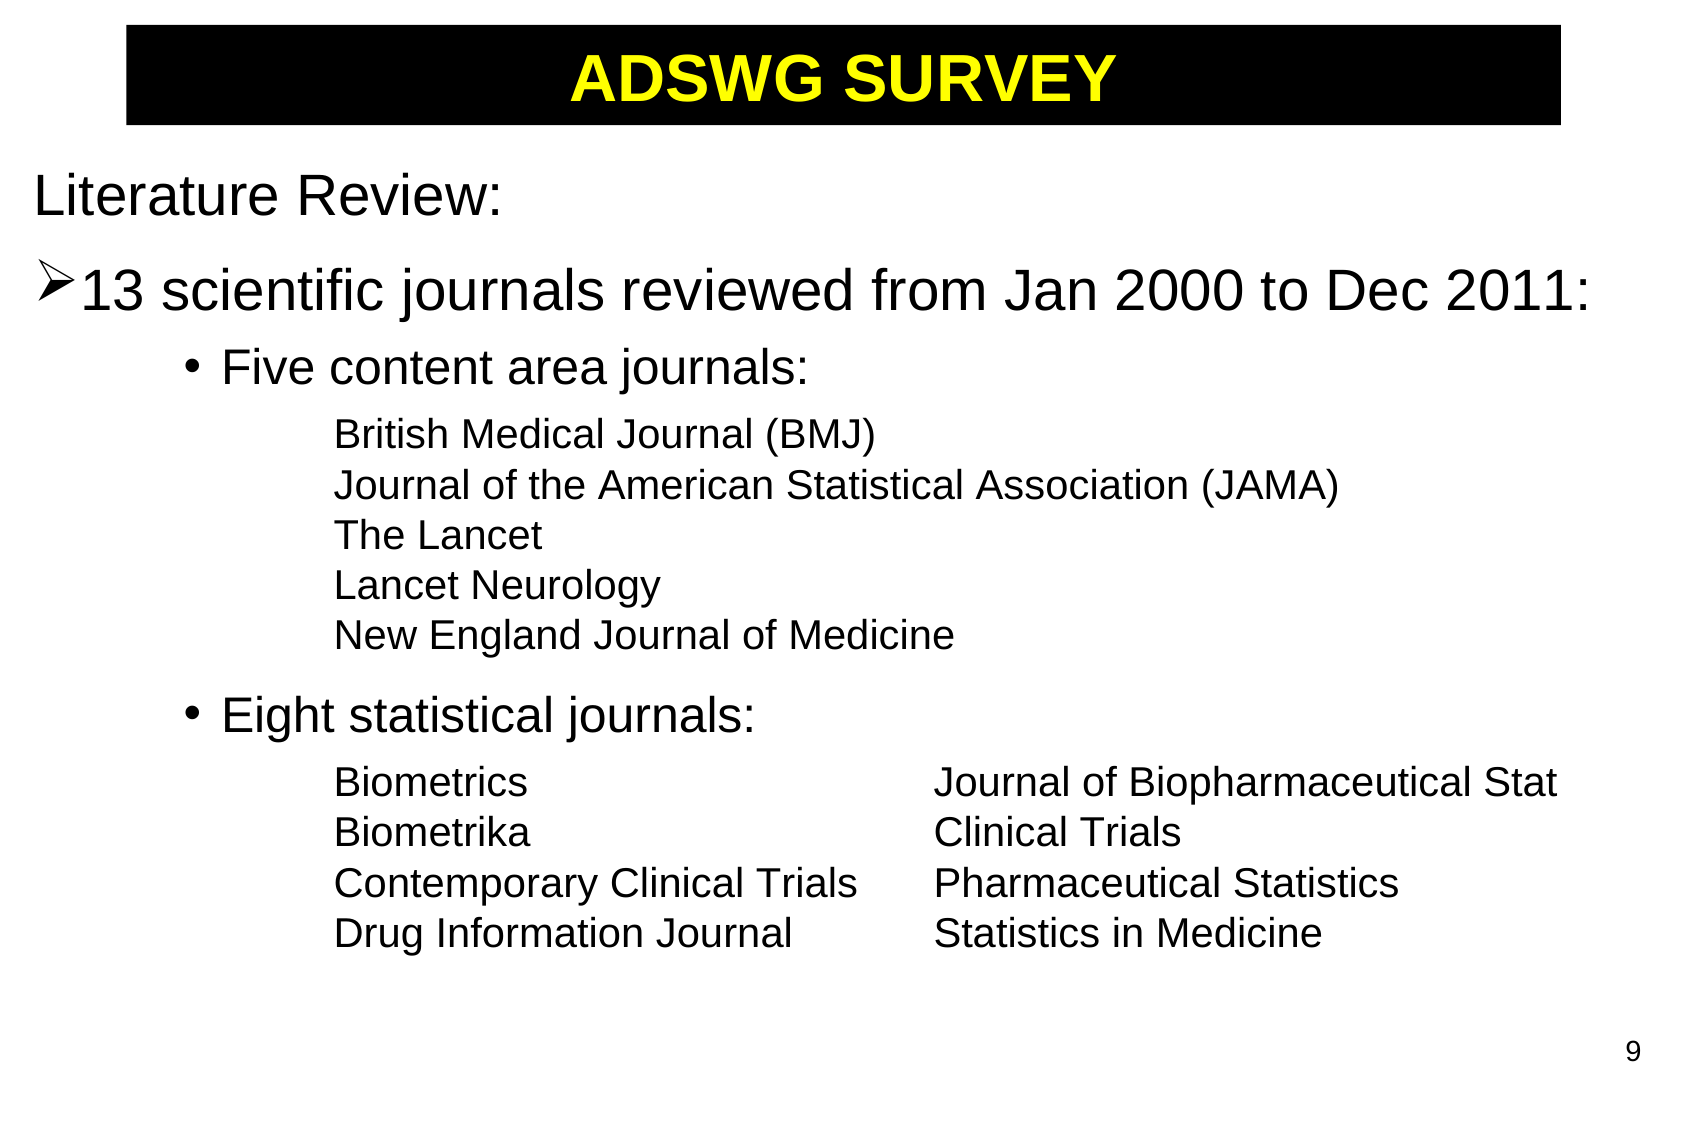

ADSWG SURVEY
Literature Review:
13 scientific journals reviewed from Jan 2000 to Dec 2011:
Five content area journals:
		British Medical Journal (BMJ)
	Journal of the American Statistical Association (JAMA)
	The Lancet
	Lancet Neurology
	New England Journal of Medicine
Eight statistical journals:
		Biometrics			Journal of Biopharmaceutical Stat
	Biometrika			Clinical Trials
	Contemporary Clinical Trials	Pharmaceutical Statistics
	Drug Information Journal	Statistics in Medicine
9